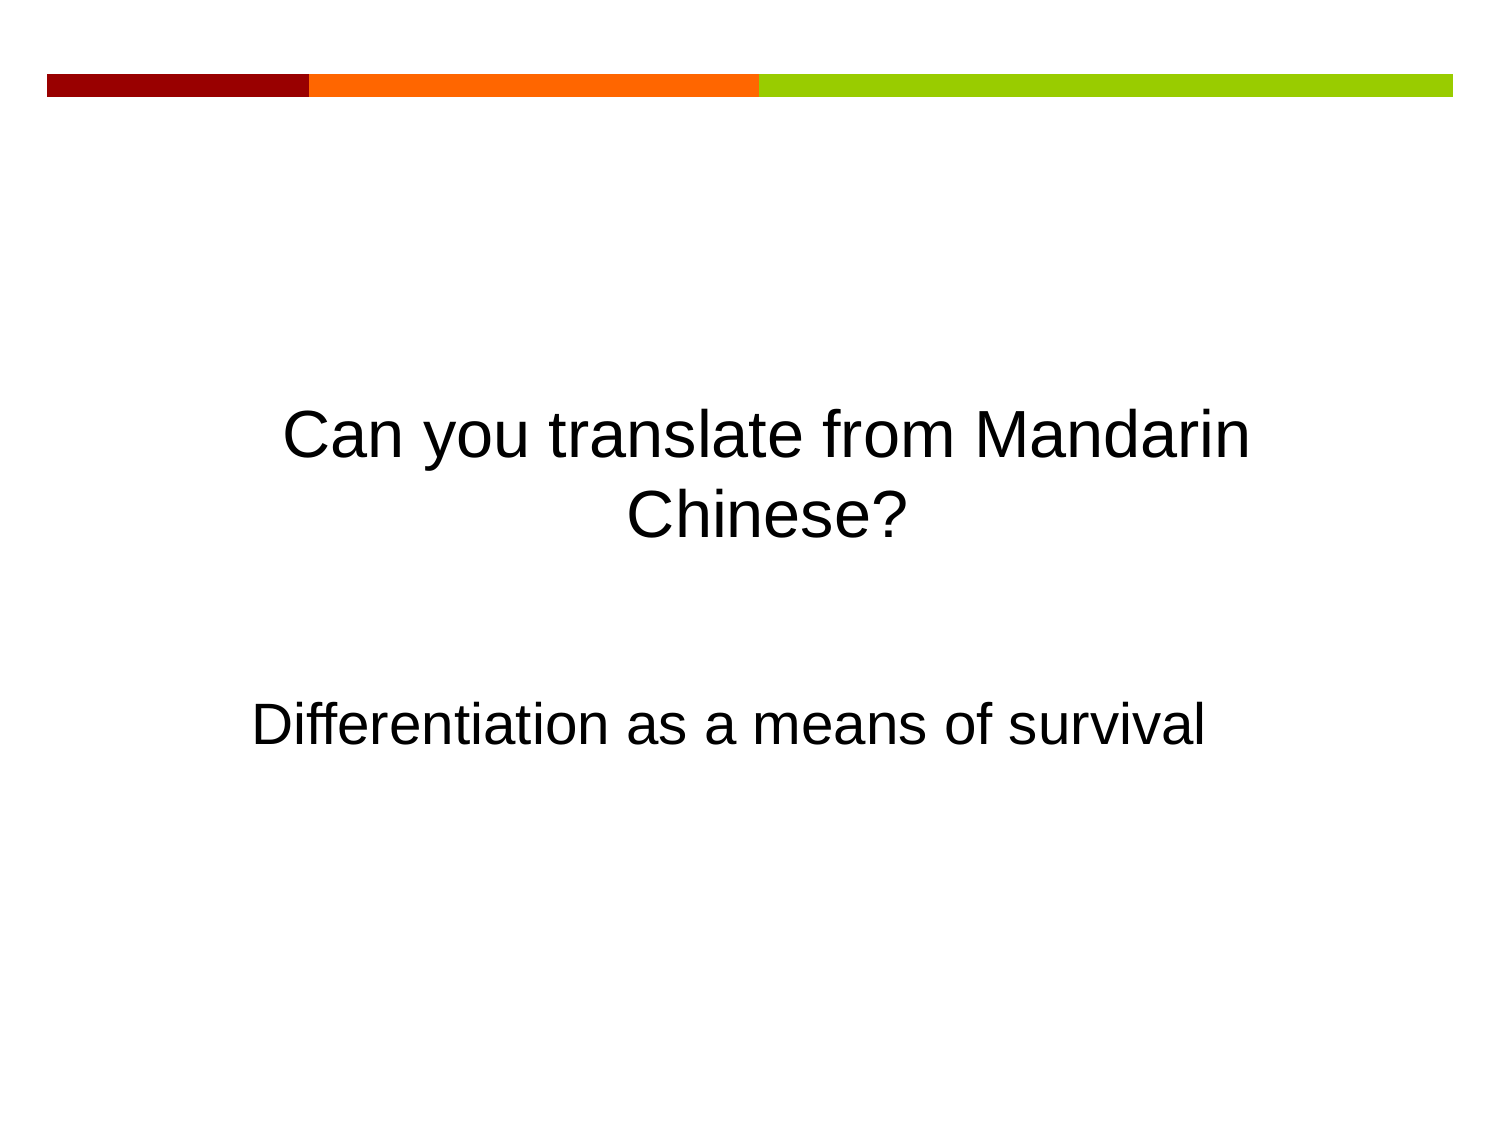

CONSEQUENCES FOR TRANSLATORS
Can you translate from Mandarin Chinese?
Differentiation as a means of survival